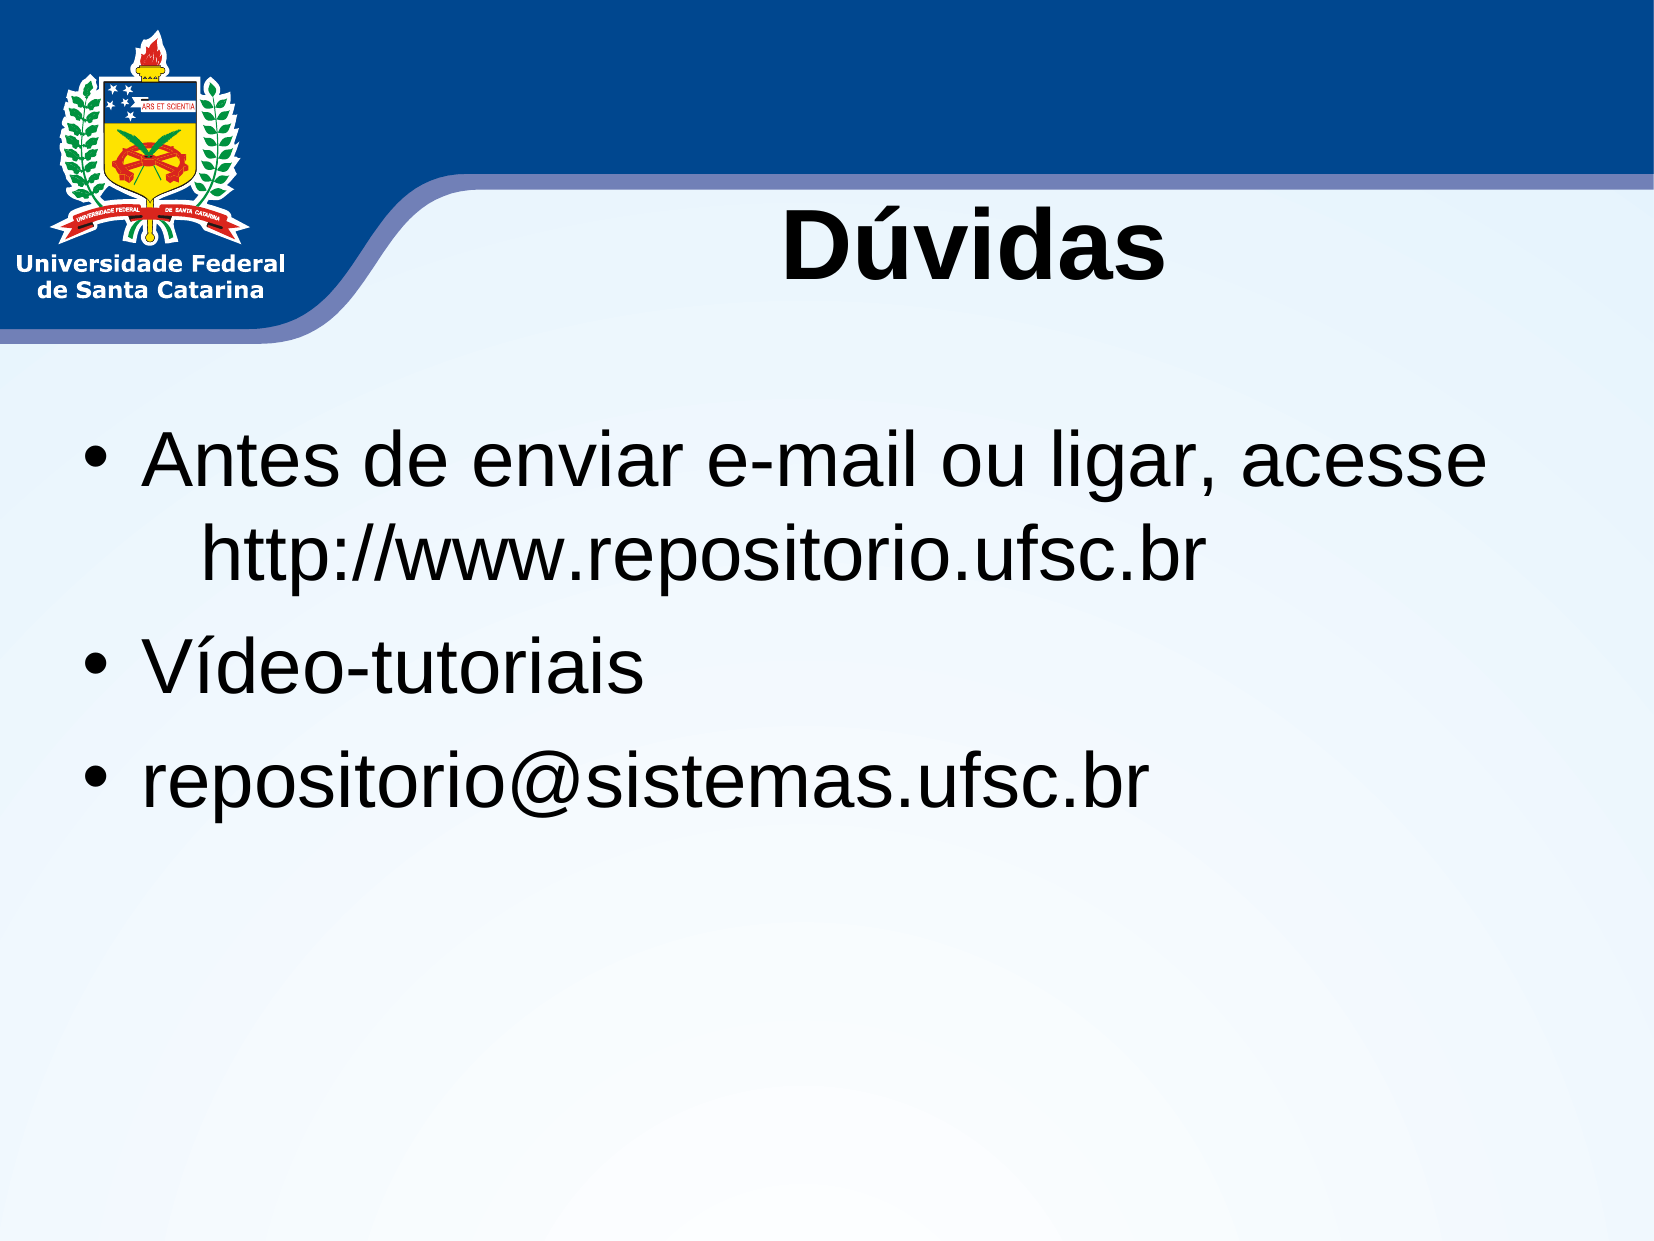

# Dúvidas
Antes de enviar e-mail ou ligar, acesse http://www.repositorio.ufsc.br
Vídeo-tutoriais
repositorio@sistemas.ufsc.br